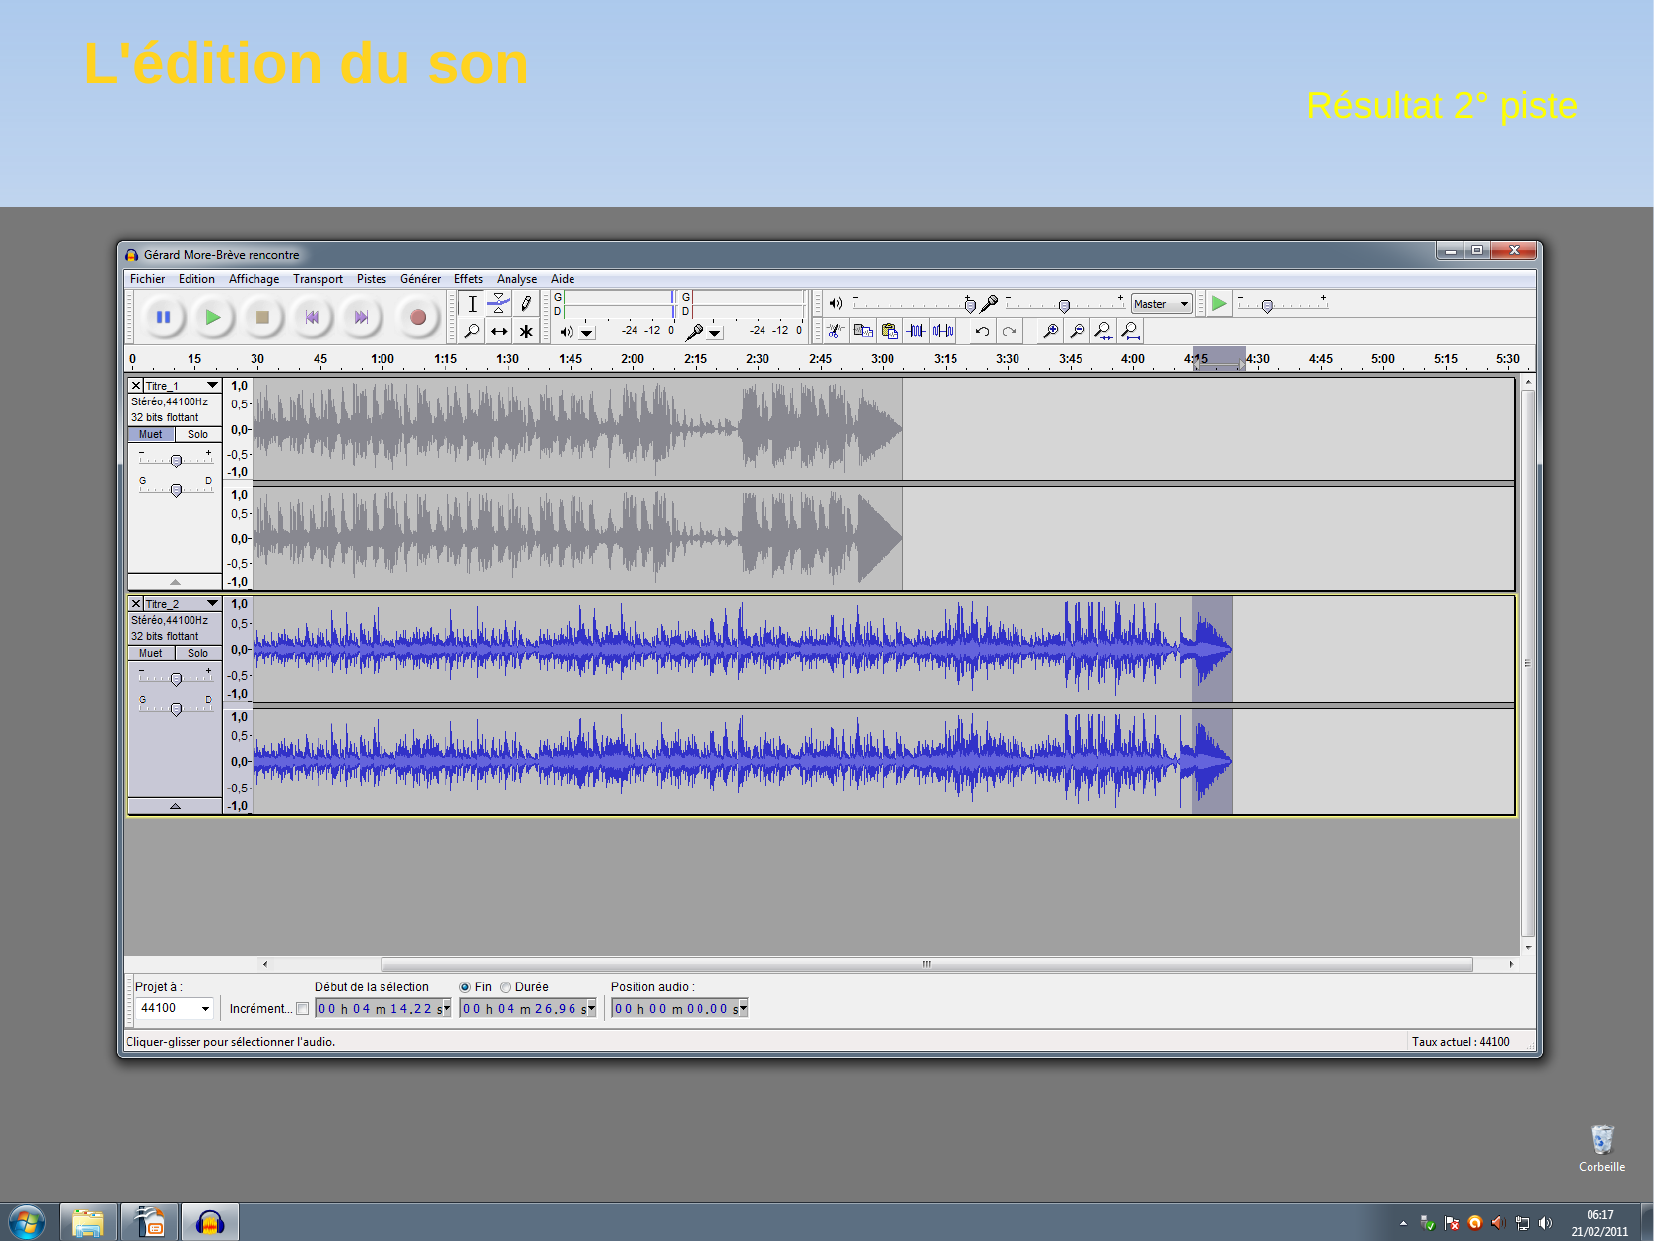

L'édition du son
 Résultat 2° piste
#